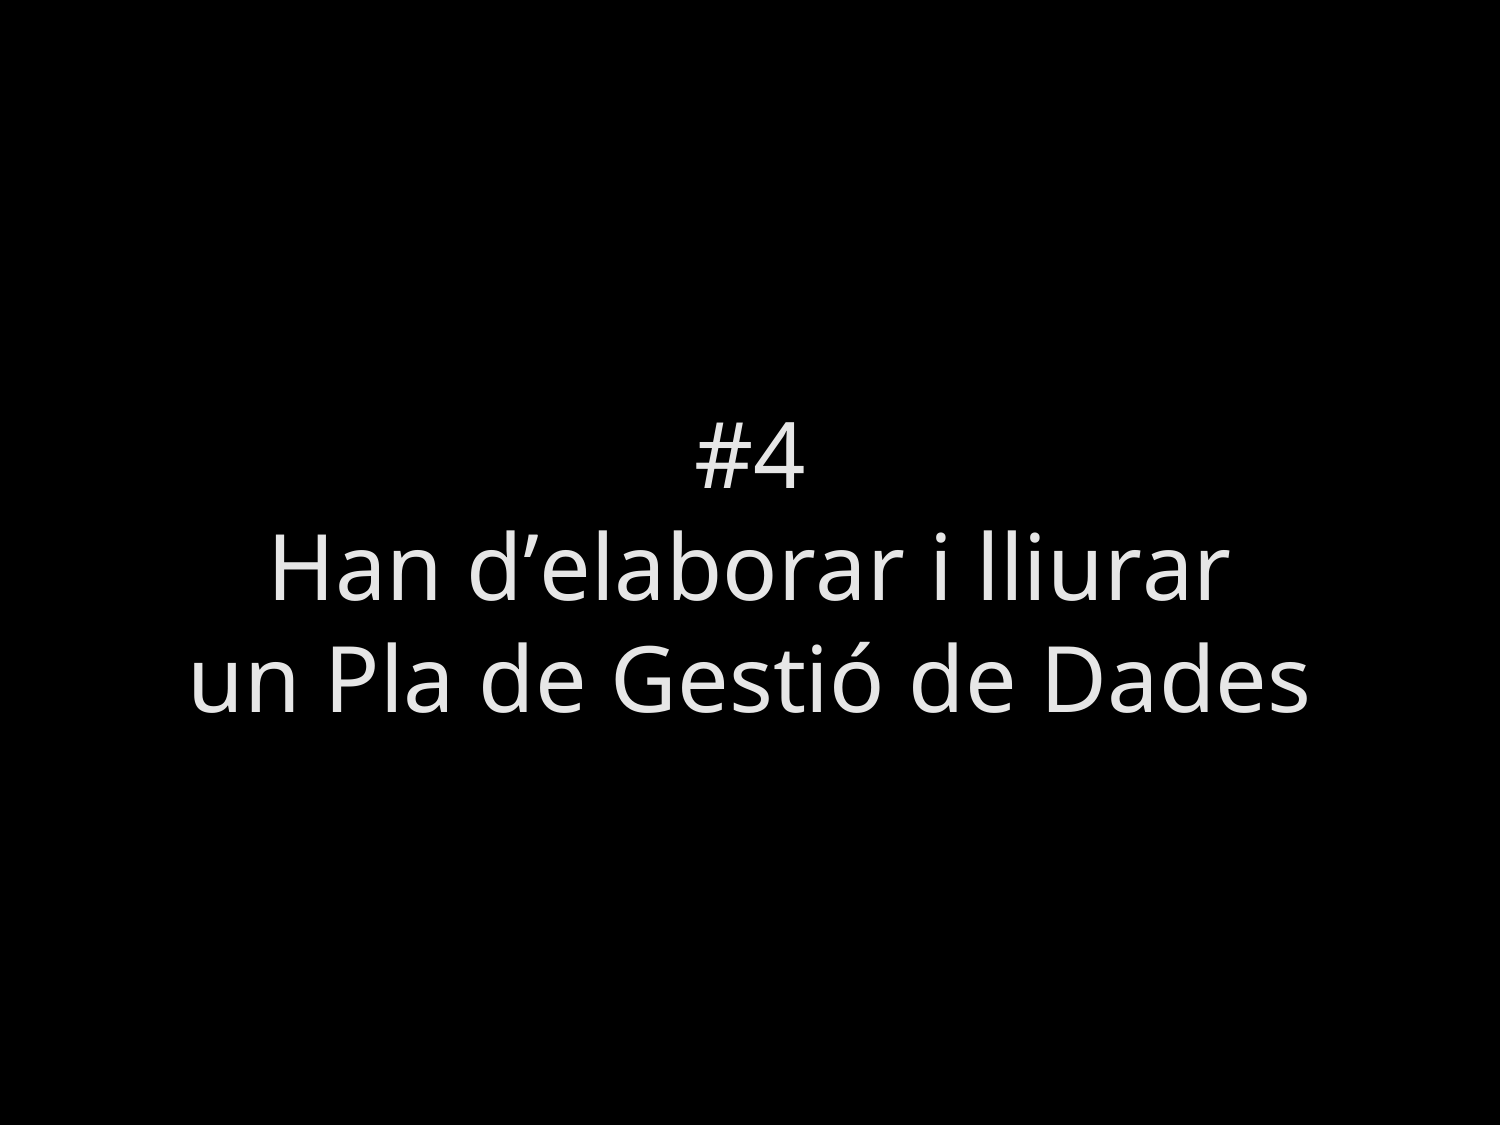

# #4
Han d’elaborar i lliurar
un Pla de Gestió de Dades